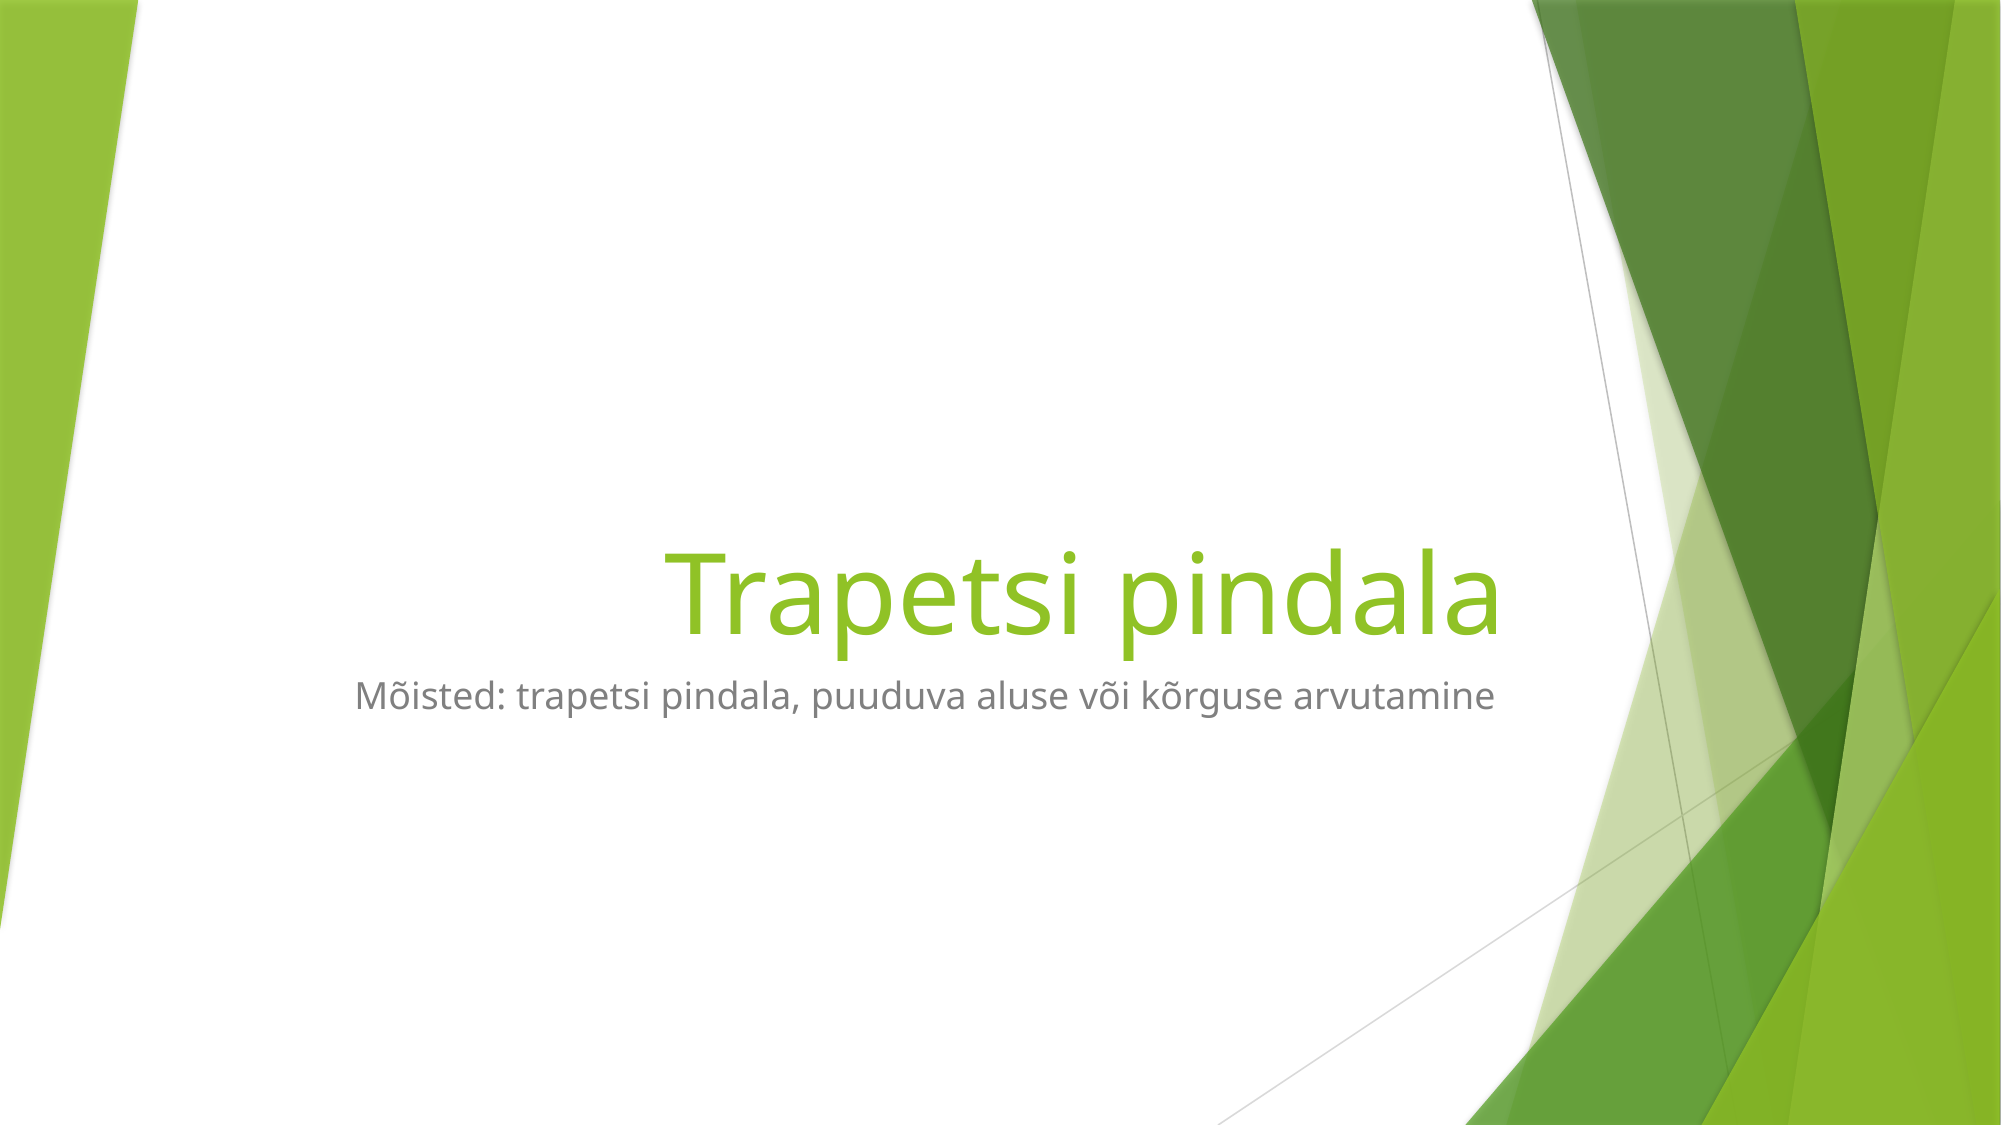

# Trapetsi pindala
Mõisted: trapetsi pindala, puuduva aluse või kõrguse arvutamine